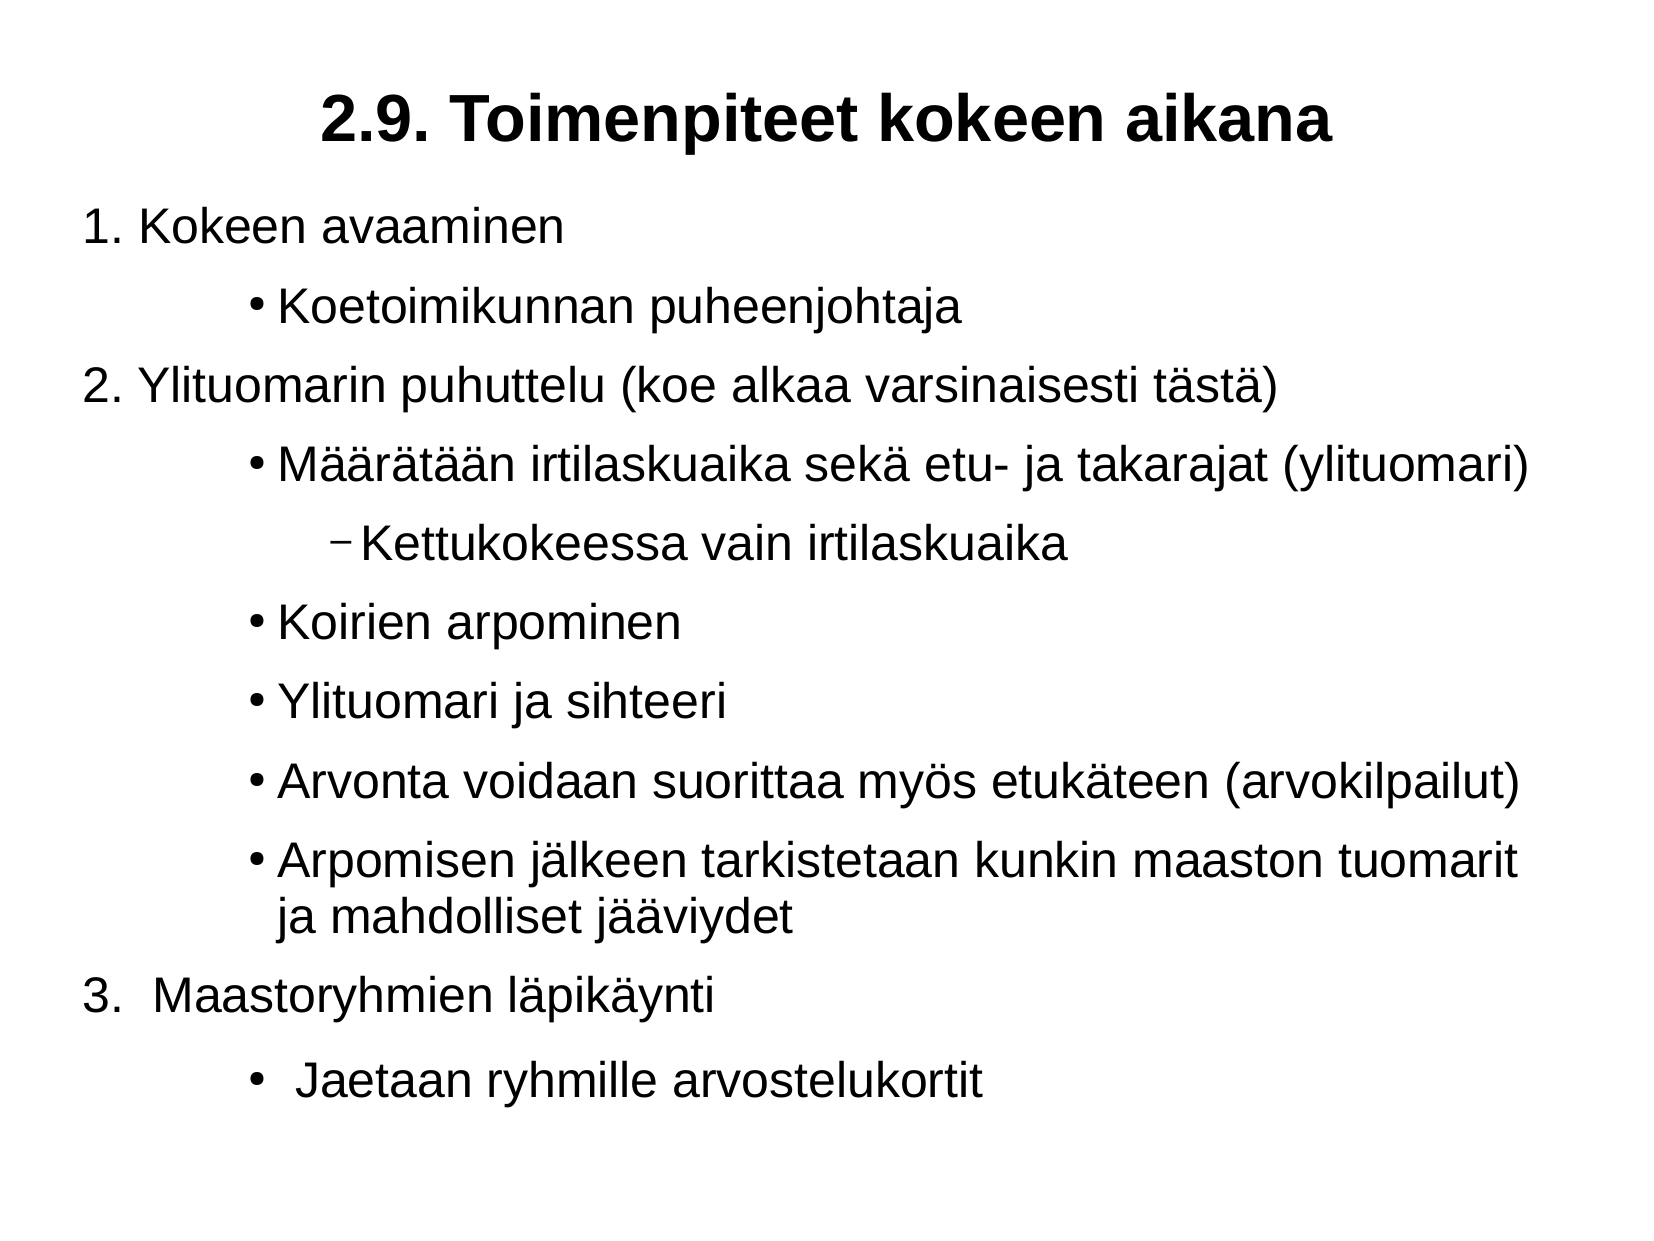

# 2.9. Toimenpiteet kokeen aikana
1. Kokeen avaaminen
Koetoimikunnan puheenjohtaja
2. Ylituomarin puhuttelu (koe alkaa varsinaisesti tästä)
Määrätään irtilaskuaika sekä etu- ja takarajat (ylituomari)
Kettukokeessa vain irtilaskuaika
Koirien arpominen
Ylituomari ja sihteeri
Arvonta voidaan suorittaa myös etukäteen (arvokilpailut)
Arpomisen jälkeen tarkistetaan kunkin maaston tuomarit ja mahdolliset jääviydet
3. Maastoryhmien läpikäynti
Jaetaan ryhmille arvostelukortit